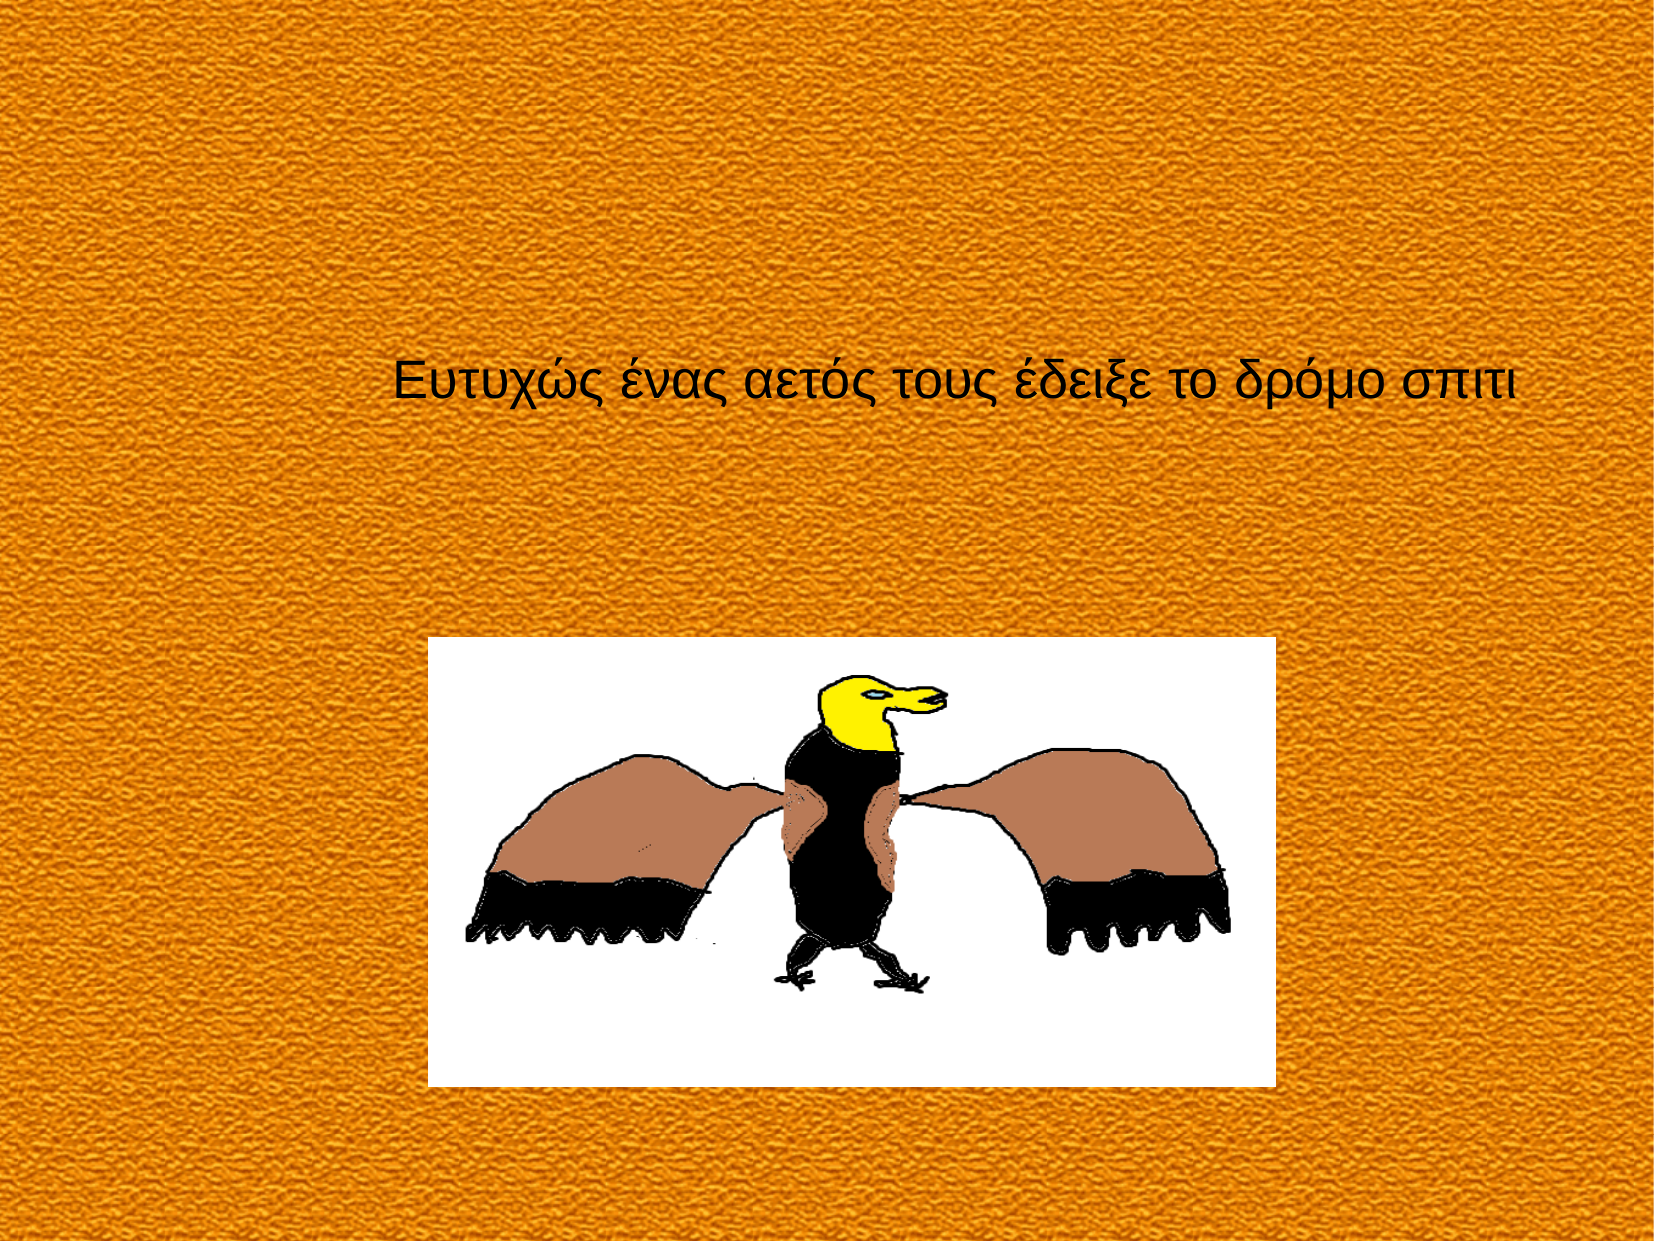

Ευτυχώς ένας αετός τους έδειξε το δρόμο σπιτι